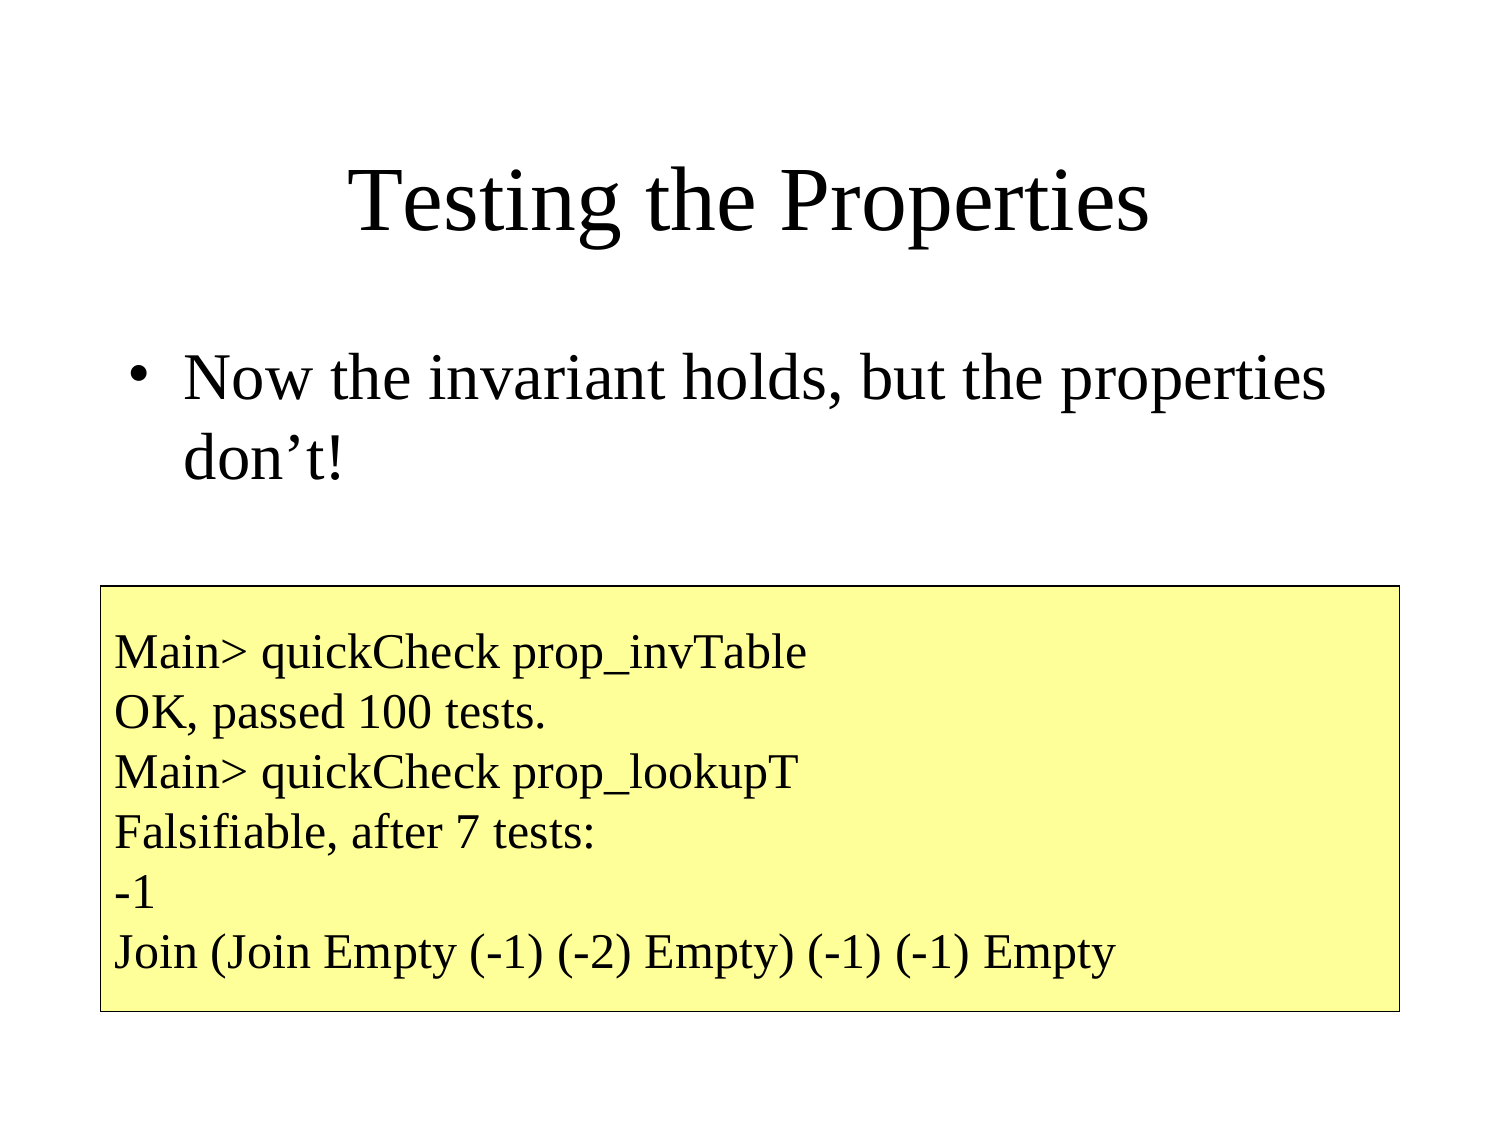

# Testing the Properties
Now the invariant holds, but the properties don’t!
Main> quickCheck prop_invTable
OK, passed 100 tests.
Main> quickCheck prop_lookupT
Falsifiable, after 7 tests:
-1
Join (Join Empty (-1) (-2) Empty) (-1) (-1) Empty